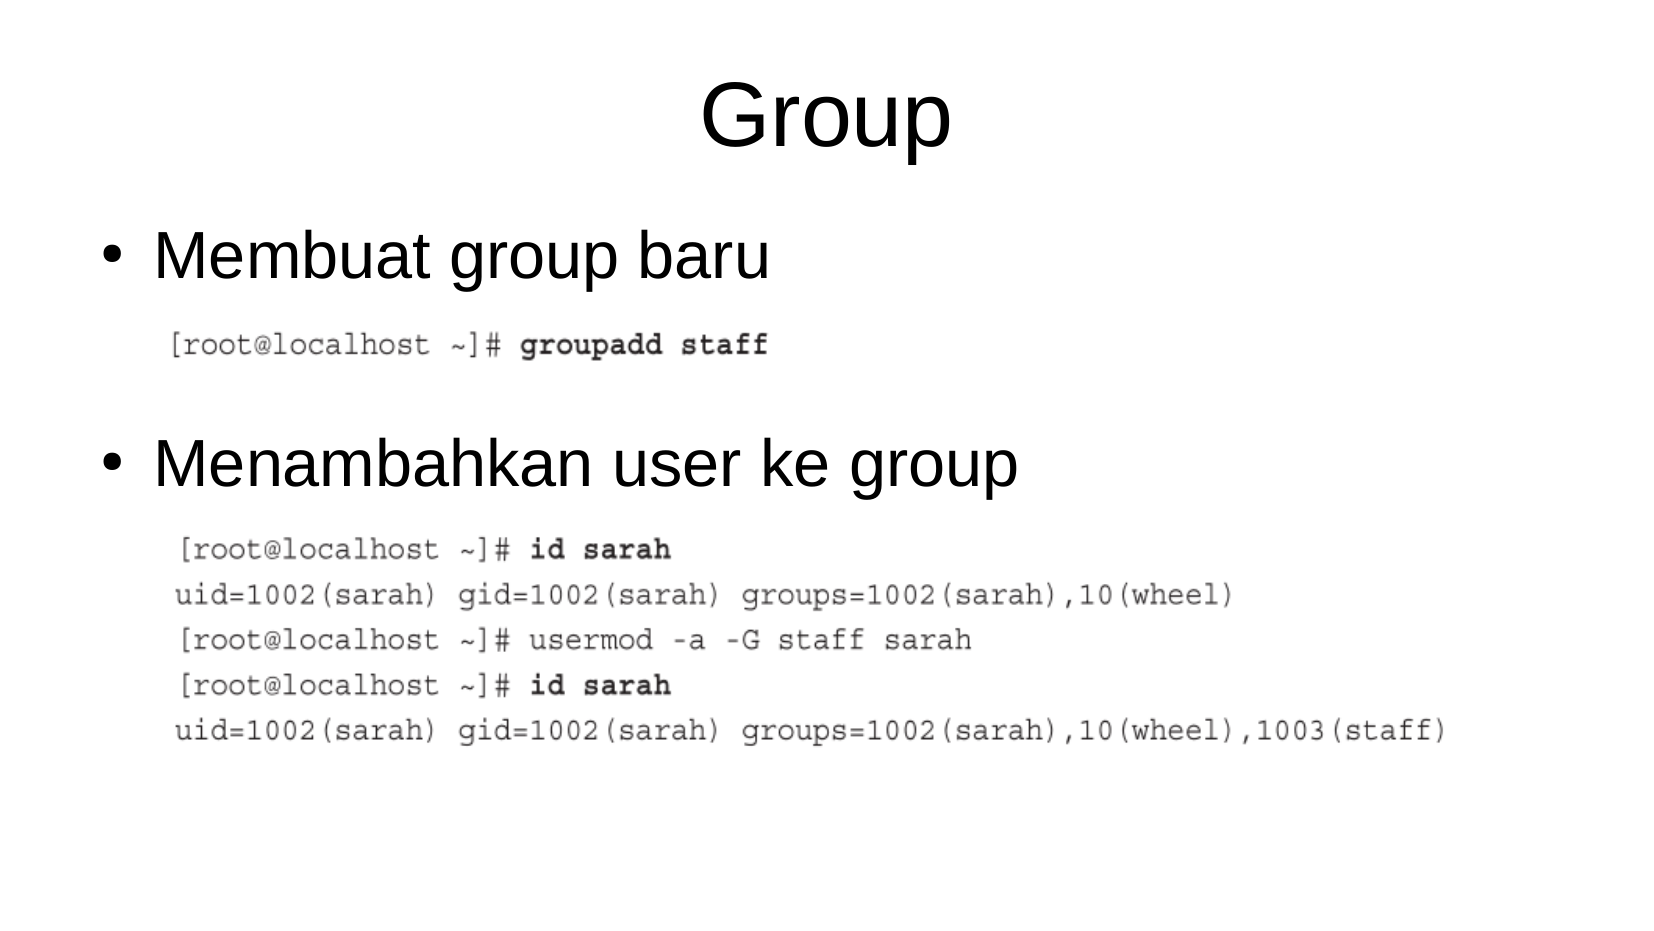

# Group
Membuat group baru
Menambahkan user ke group